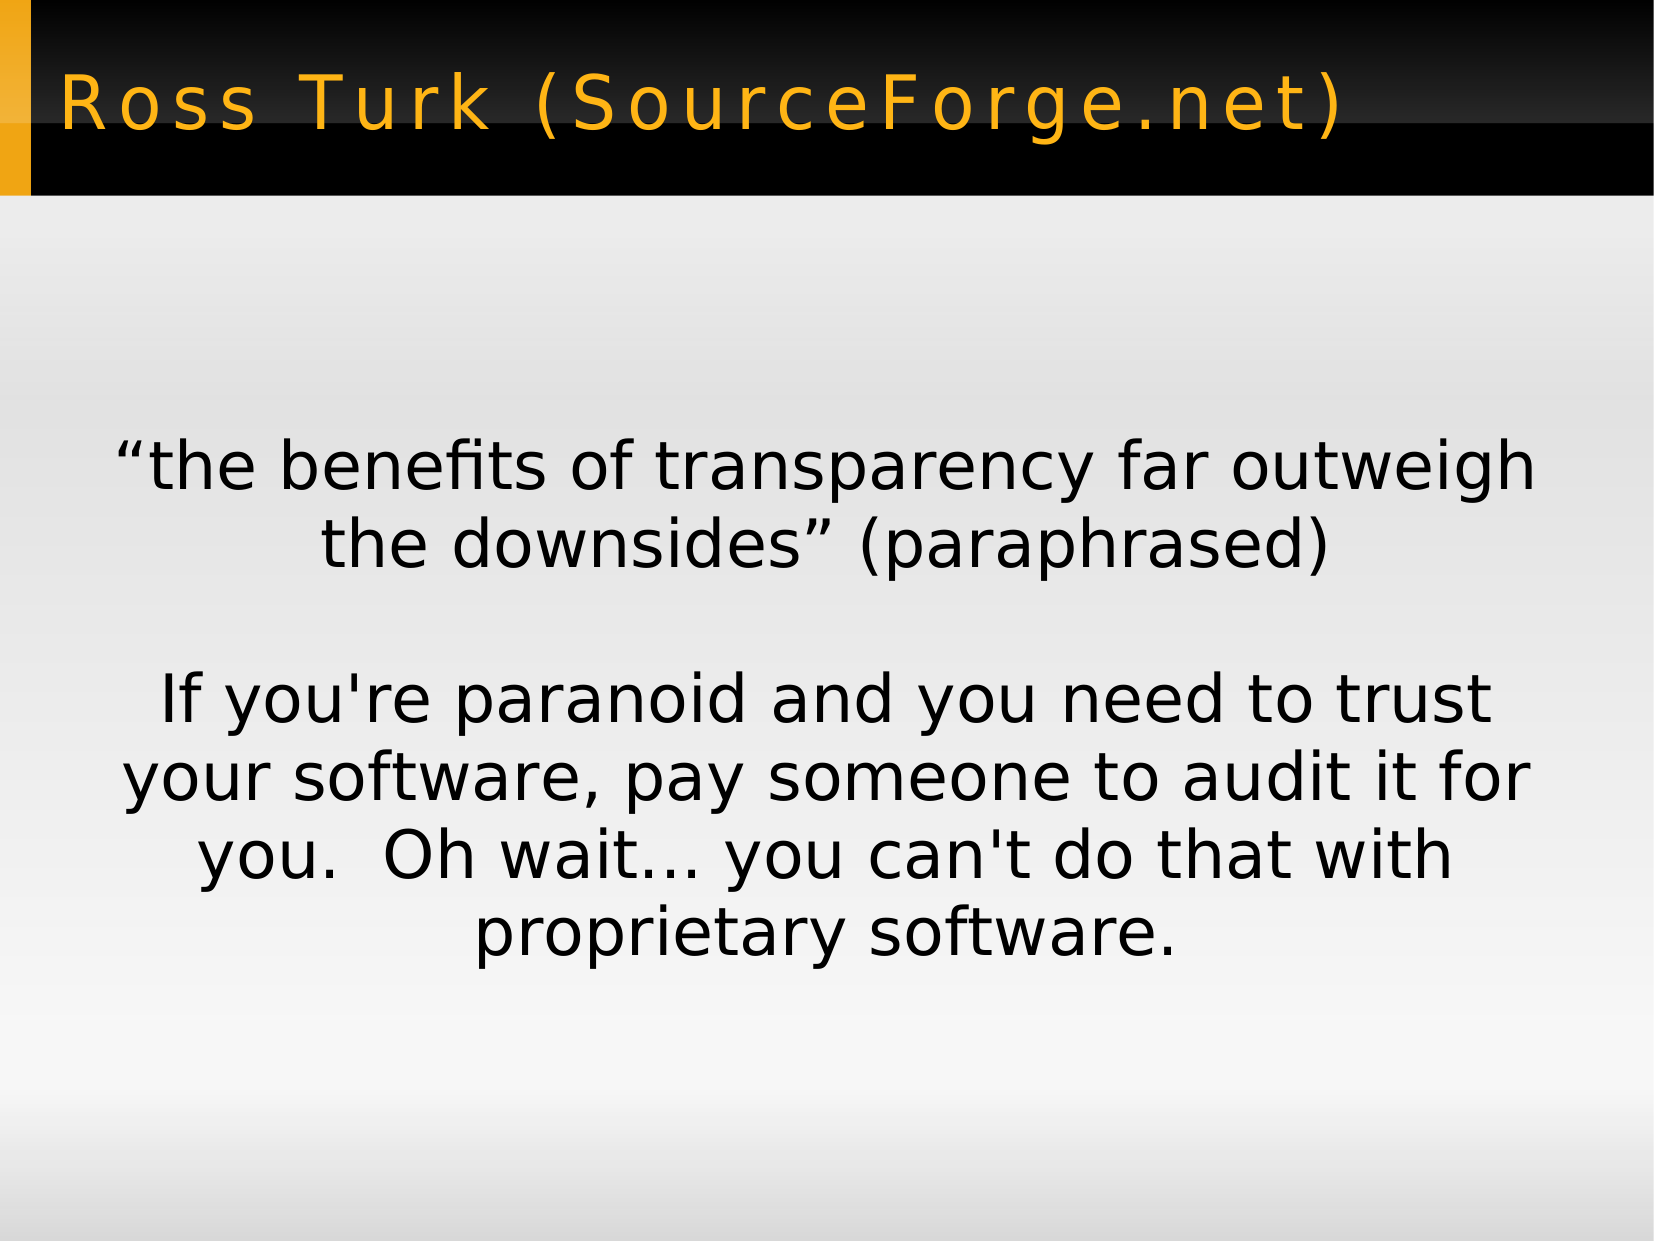

# Ross Turk (SourceForge.net)
“the benefits of transparency far outweigh the downsides” (paraphrased)
If you're paranoid and you need to trust your software, pay someone to audit it for you. Oh wait... you can't do that with proprietary software.